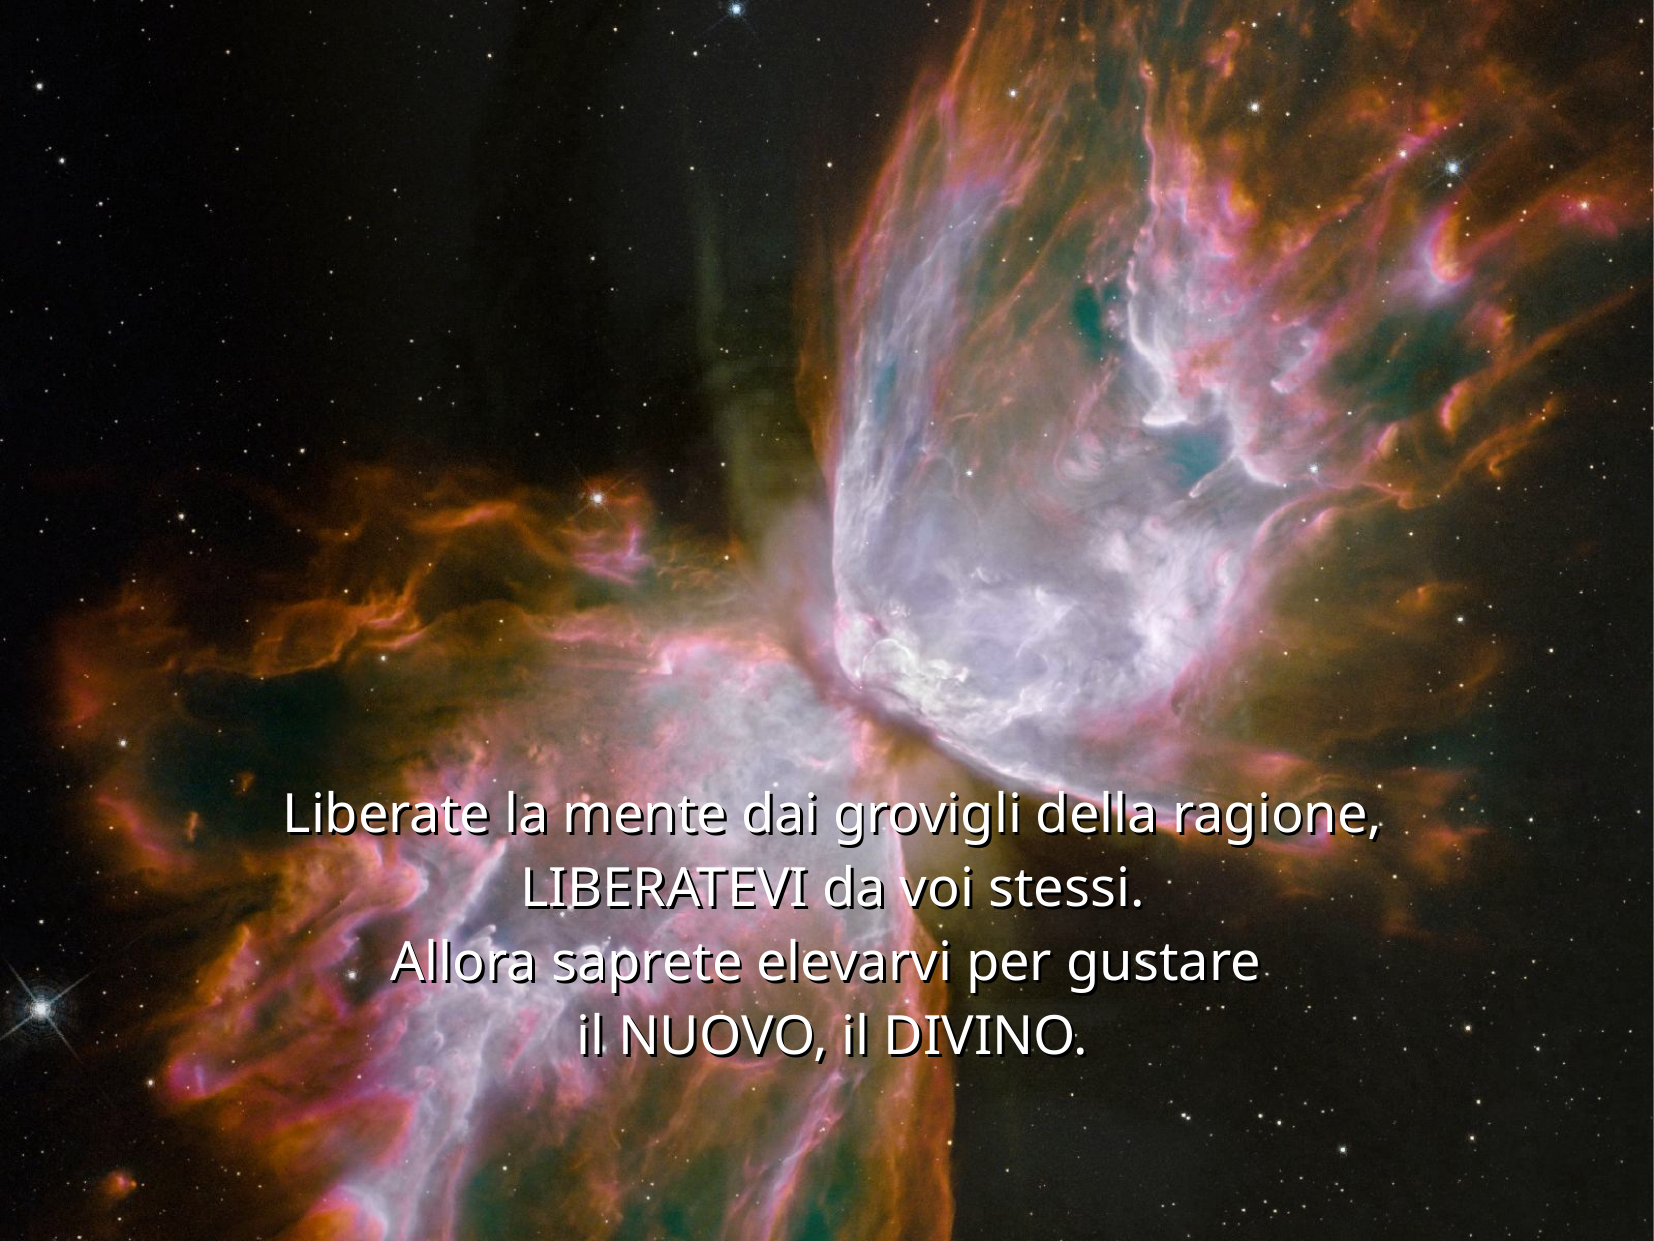

# Liberate la mente dai grovigli della ragione, LIBERATEVI da voi stessi. Allora saprete elevarvi per gustare il NUOVO, il DIVINO.